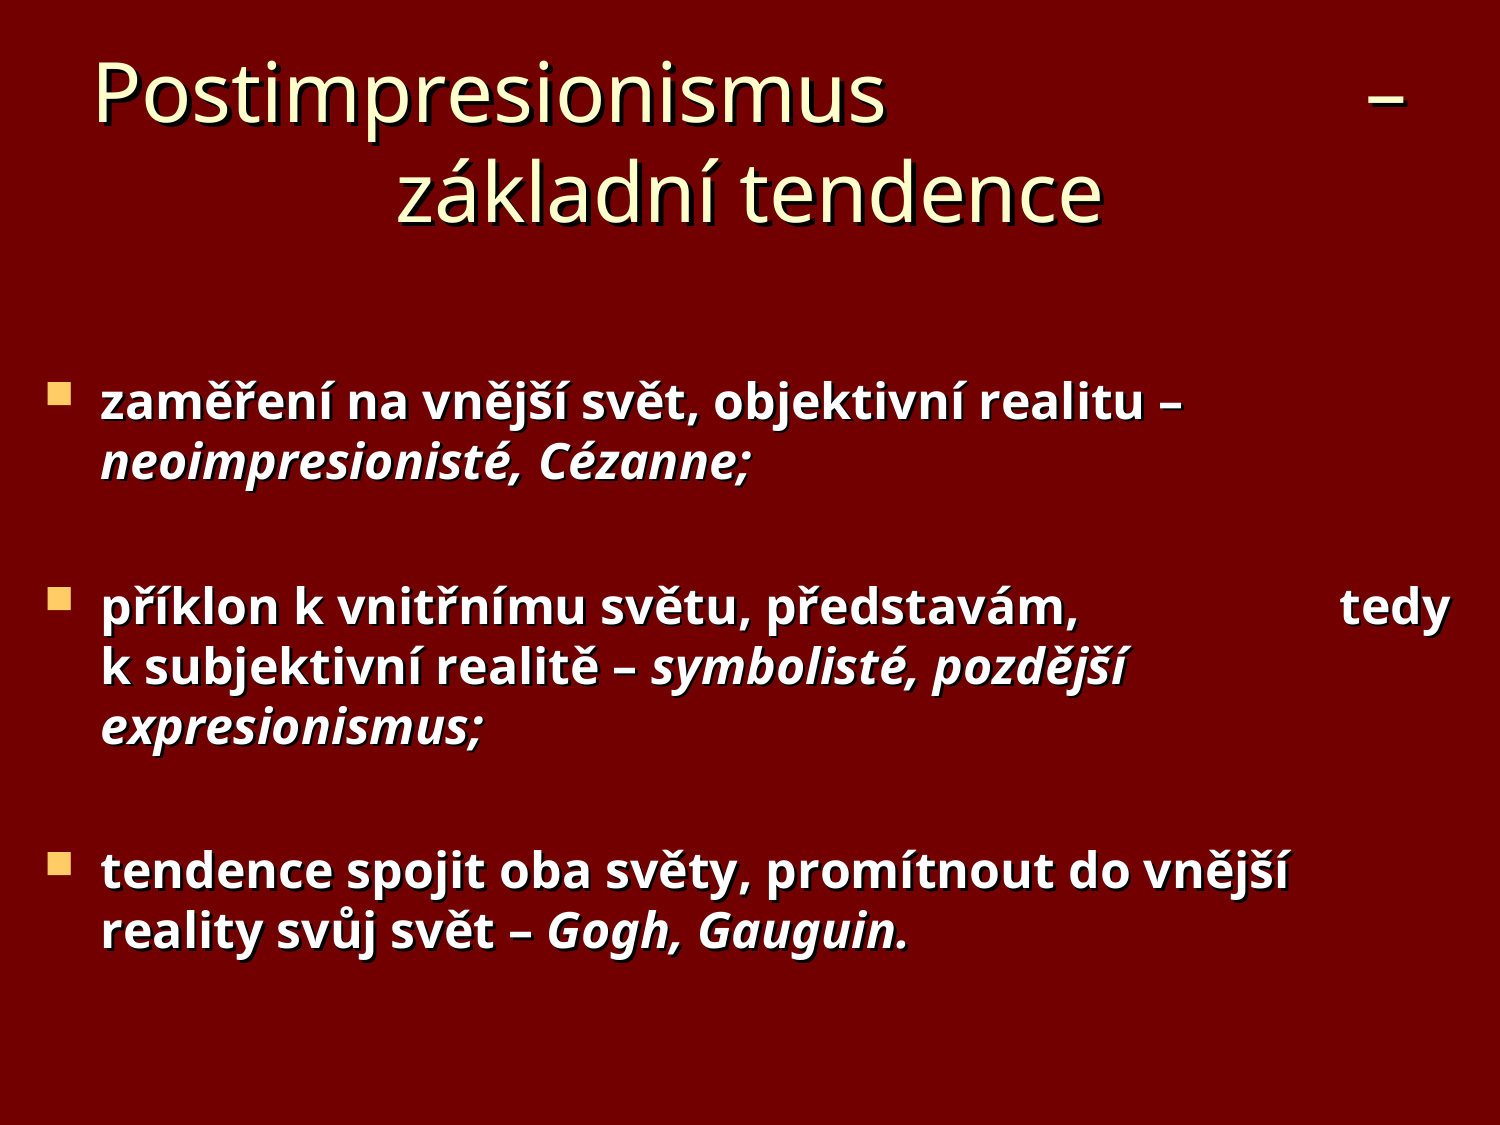

# Postimpresionismus – základní tendence
zaměření na vnější svět, objektivní realitu – neoimpresionisté, Cézanne;
příklon k vnitřnímu světu, představám, tedy k subjektivní realitě – symbolisté, pozdější expresionismus;
tendence spojit oba světy, promítnout do vnější reality svůj svět – Gogh, Gauguin.